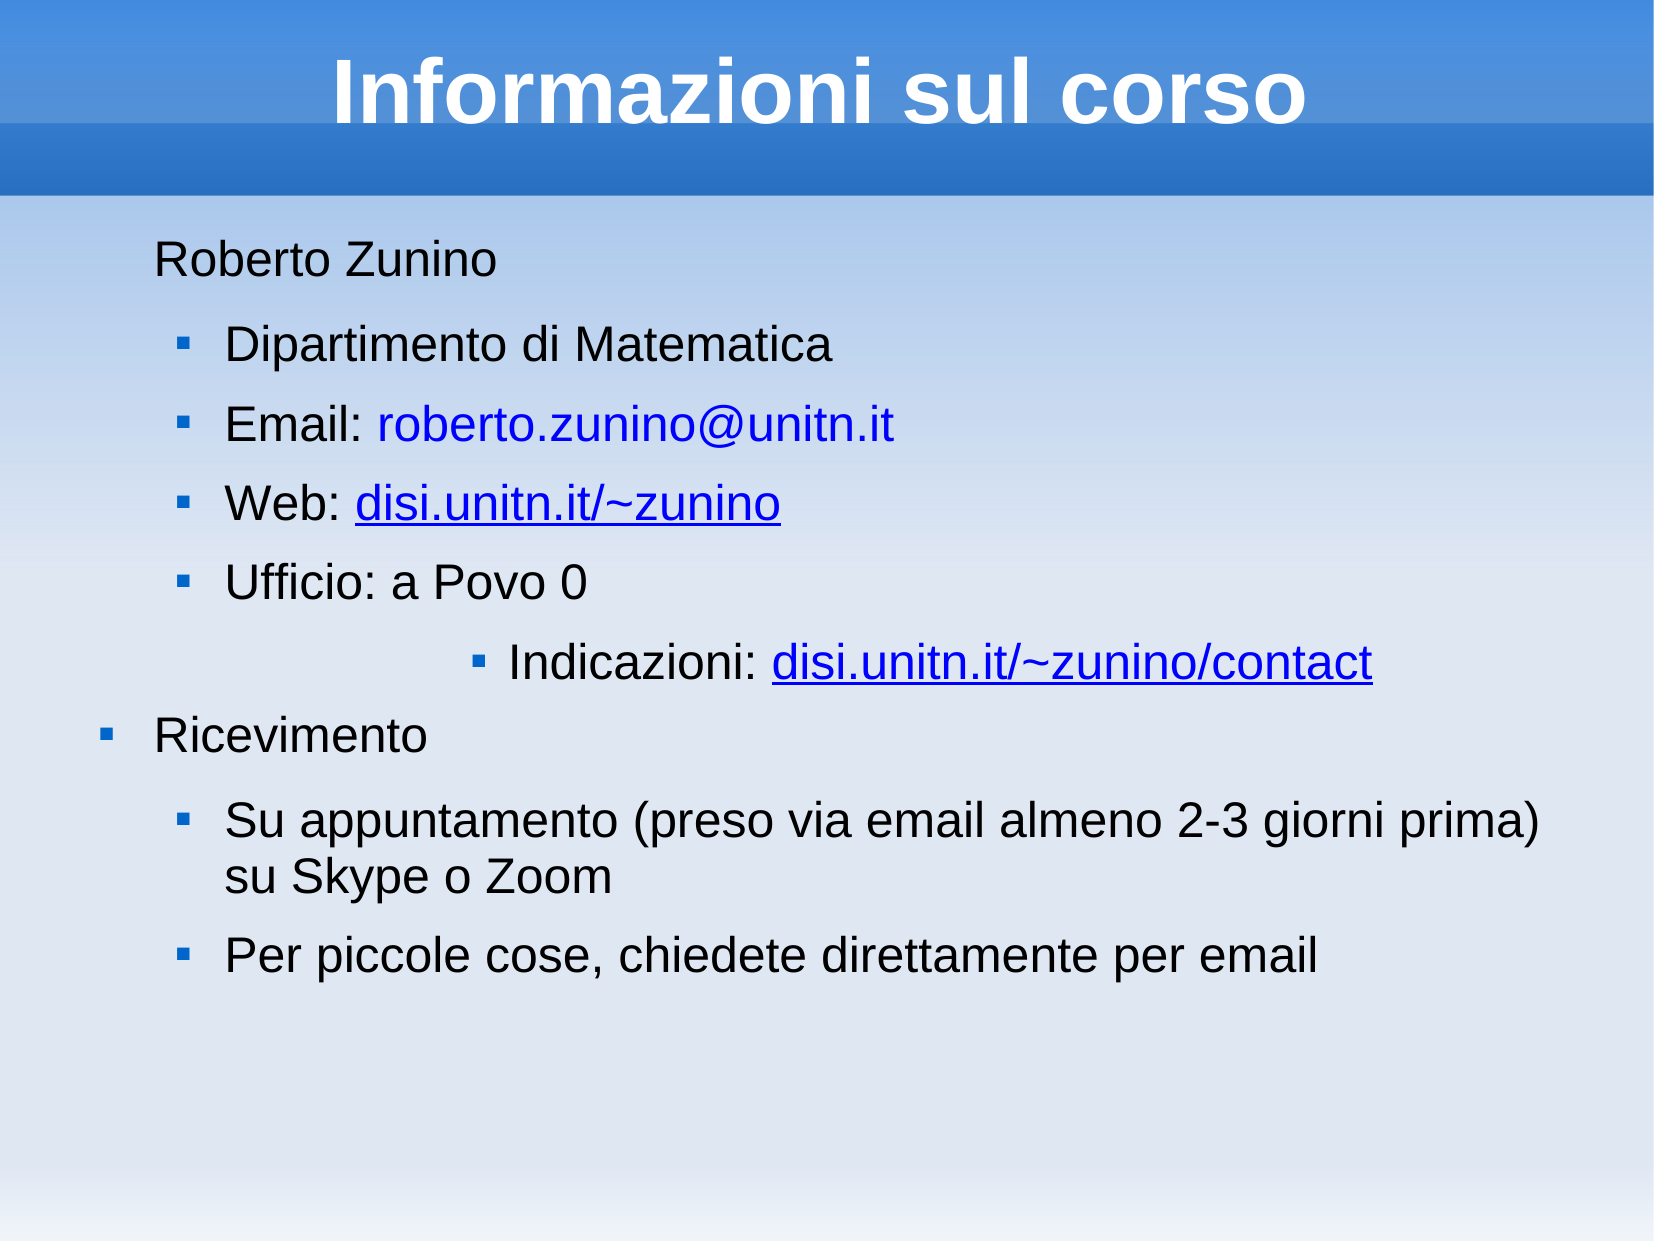

# Informazioni sul corso
Roberto Zunino
Dipartimento di Matematica
Email: roberto.zunino@unitn.it
Web: disi.unitn.it/~zunino
Ufficio: a Povo 0
Indicazioni: disi.unitn.it/~zunino/contact
Ricevimento
Su appuntamento (preso via email almeno 2-3 giorni prima) su Skype o Zoom
Per piccole cose, chiedete direttamente per email